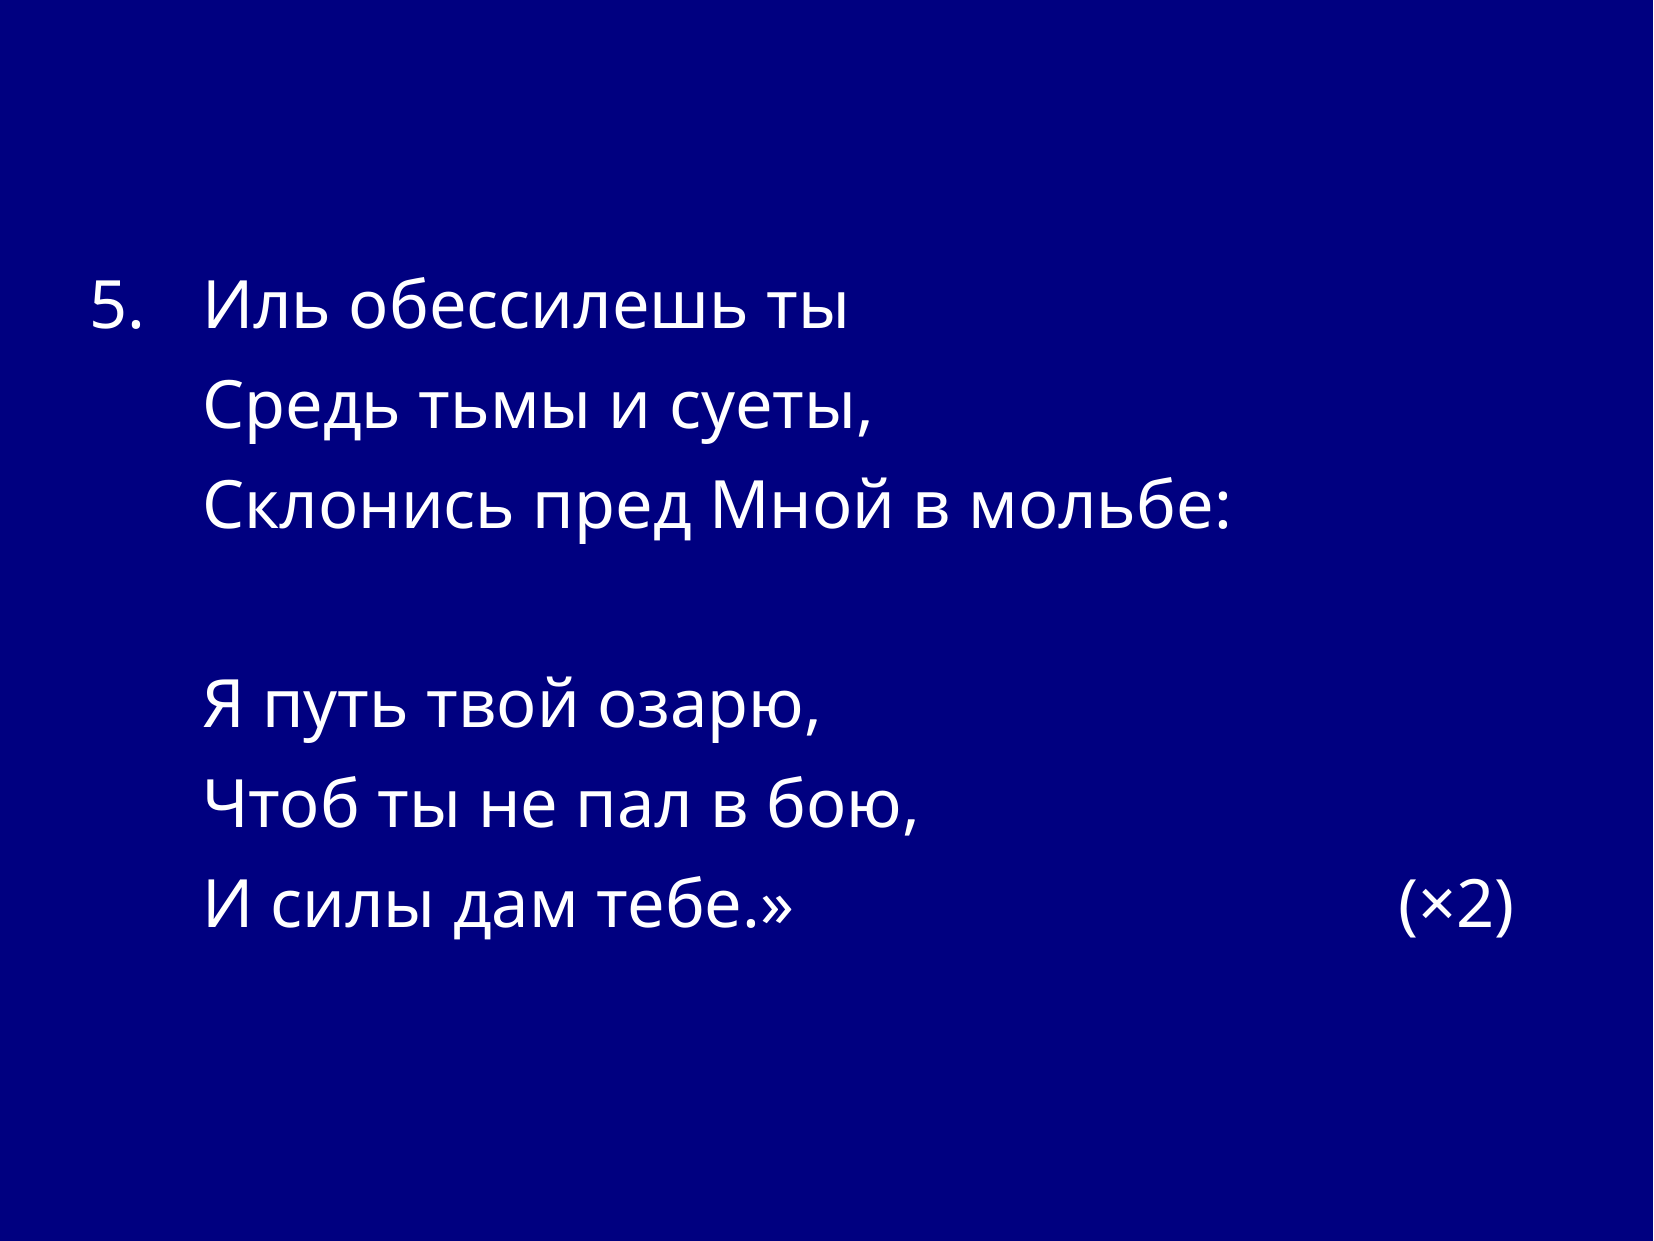

5.	Иль обессилешь ты
	Средь тьмы и суеты,
	Склонись пред Мной в мольбе:
	Я путь твой озарю,
	Чтоб ты не пал в бою,
	И силы дам тебе.»	(×2)